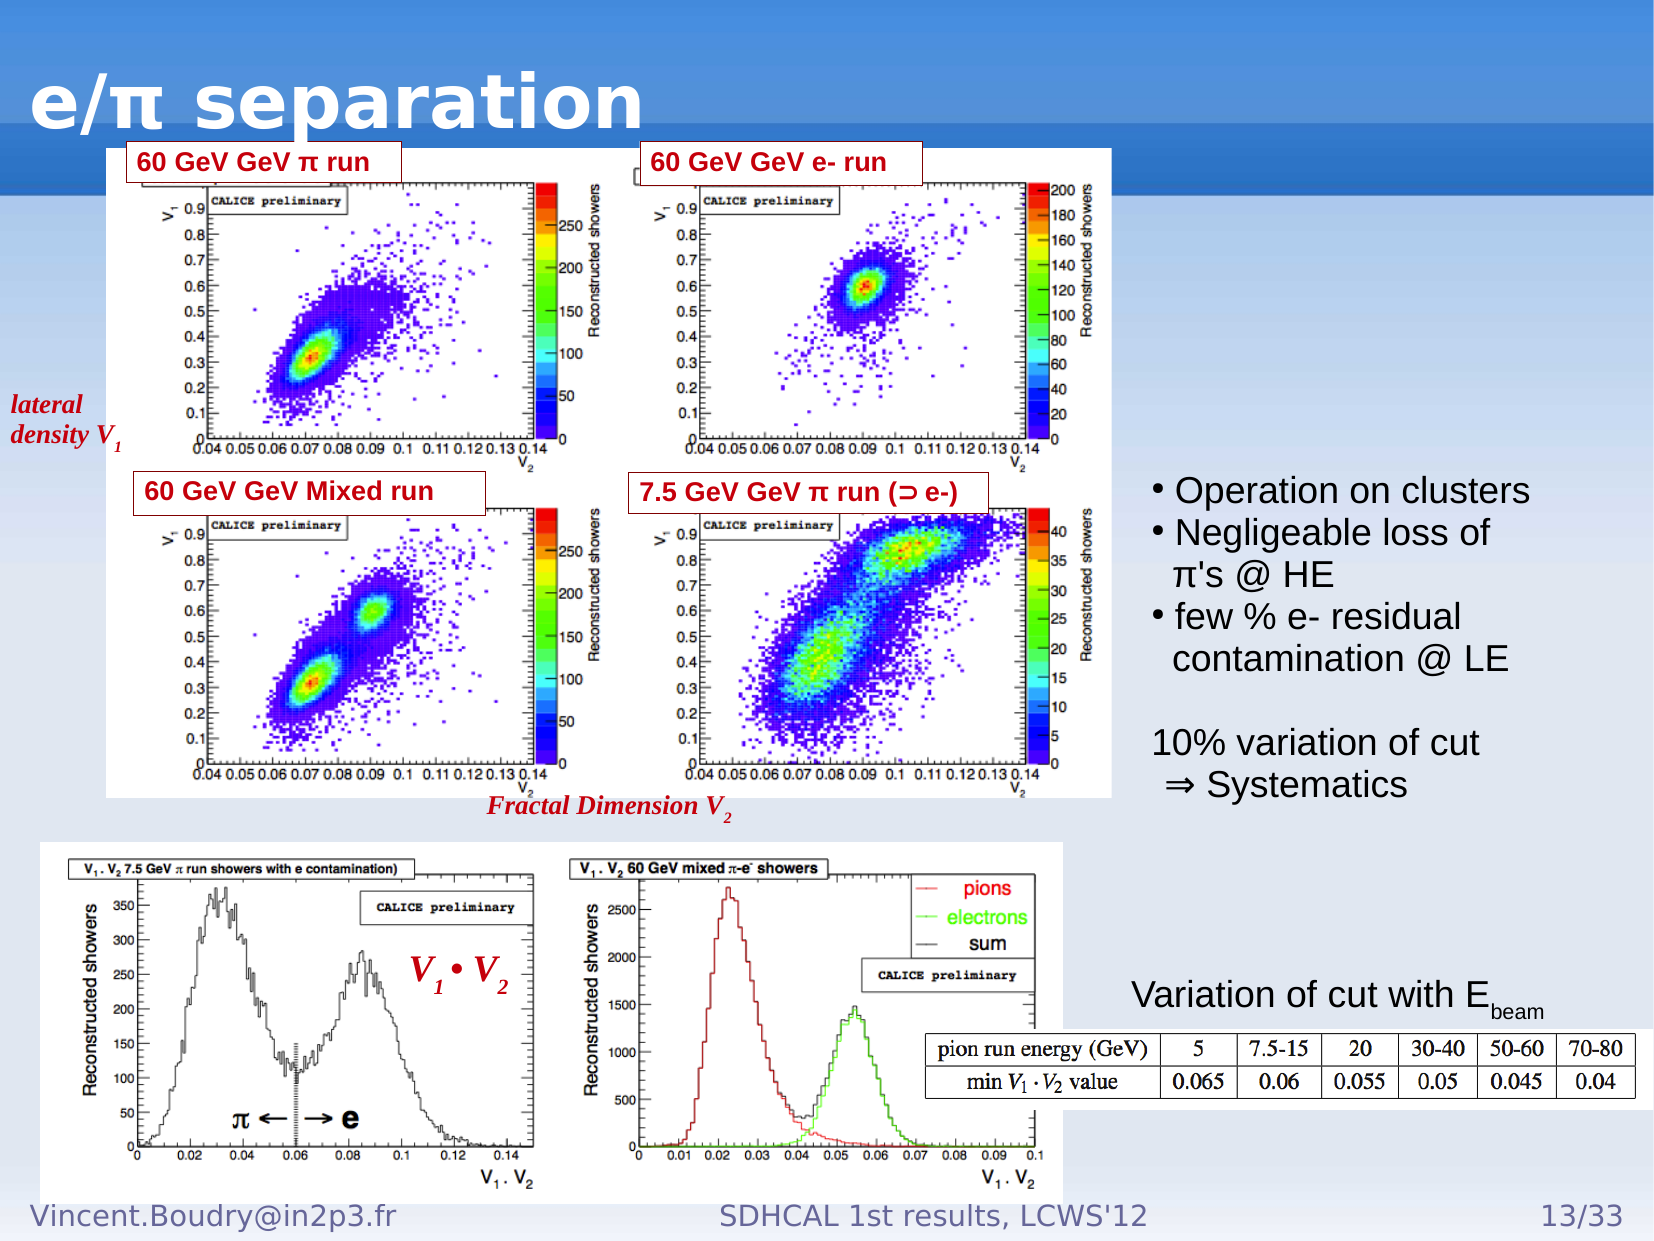

# e/π separation
 Operation on clusters
 Negligeable loss of
 π's @ HE
 few % e- residual
 contamination @ LE
10% variation of cut
⇒ Systematics
V1 • V2
Variation of cut with Ebeam
Vincent.Boudry@in2p3.fr
SDHCAL 1st results, LCWS'12
13